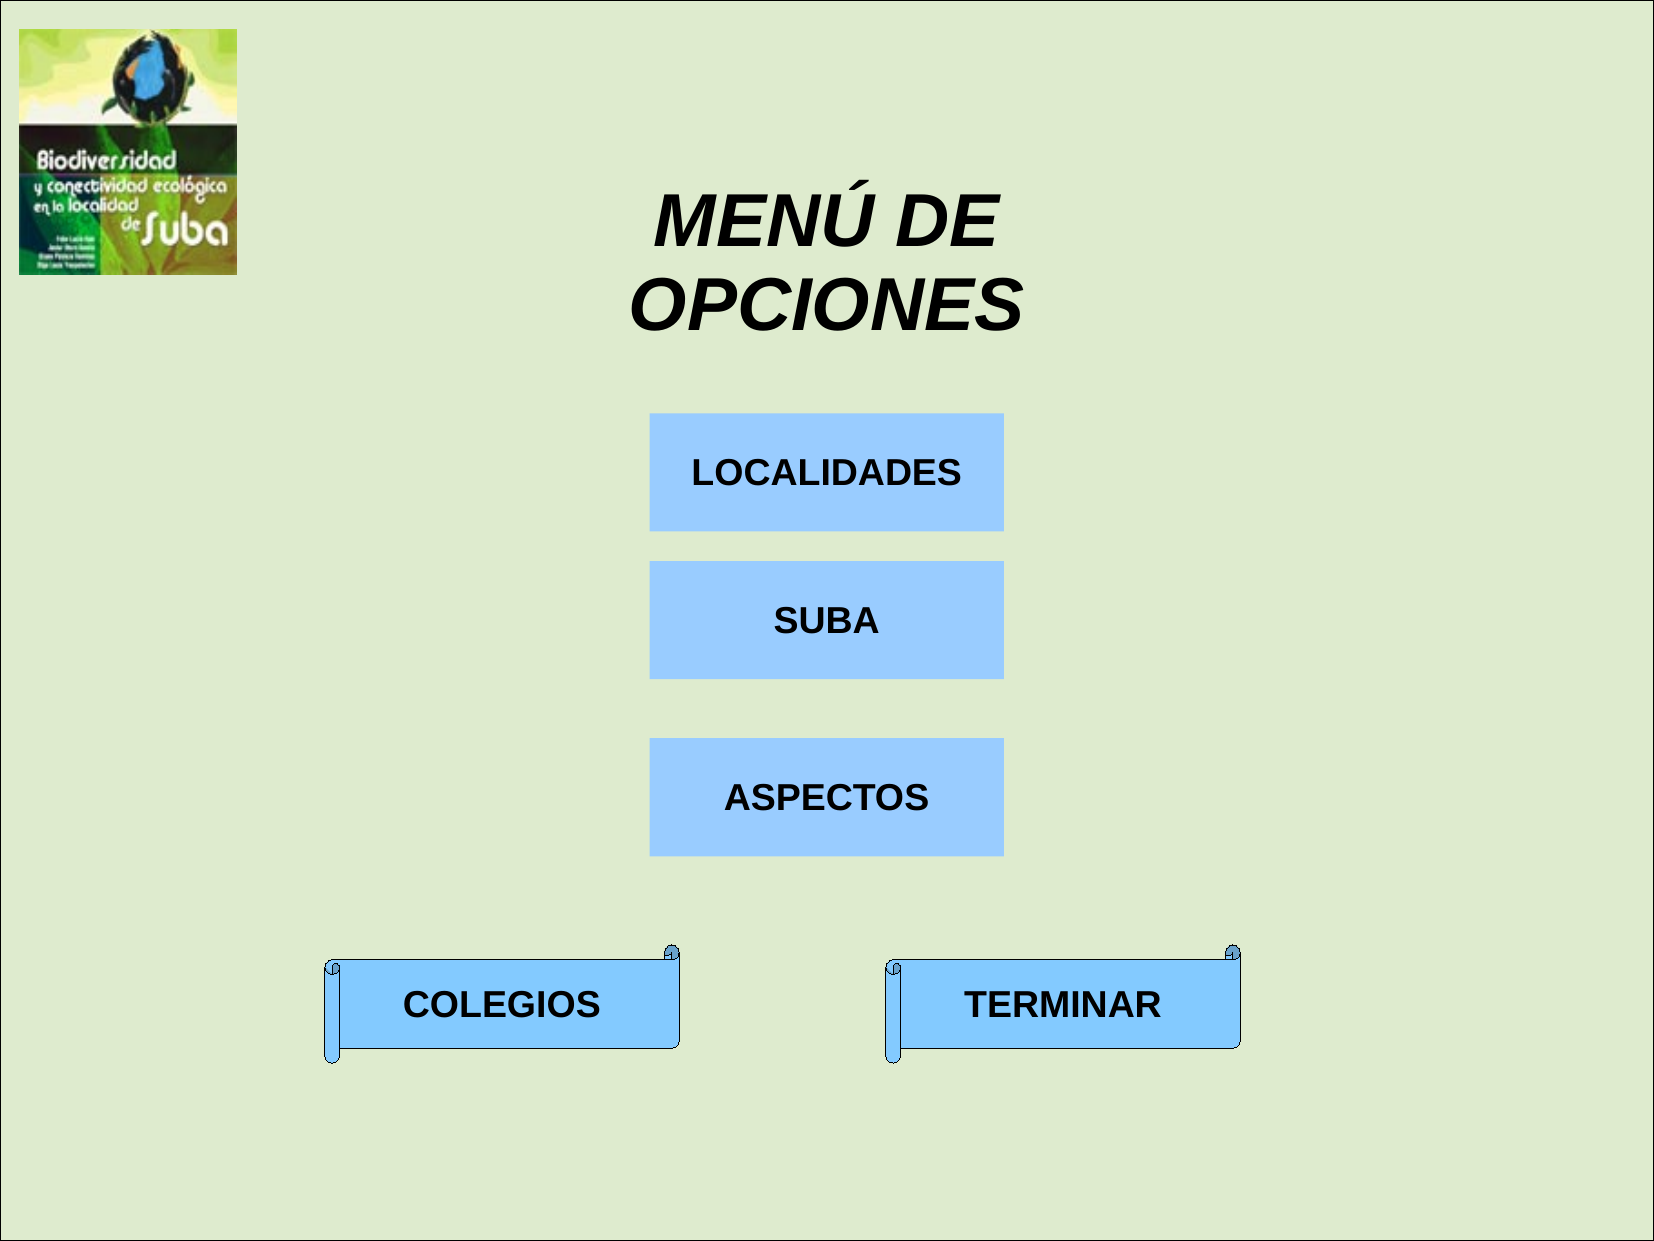

MENÚ DE OPCIONES
LOCALIDADES
SUBA
ASPECTOS
COLEGIOS
TERMINAR